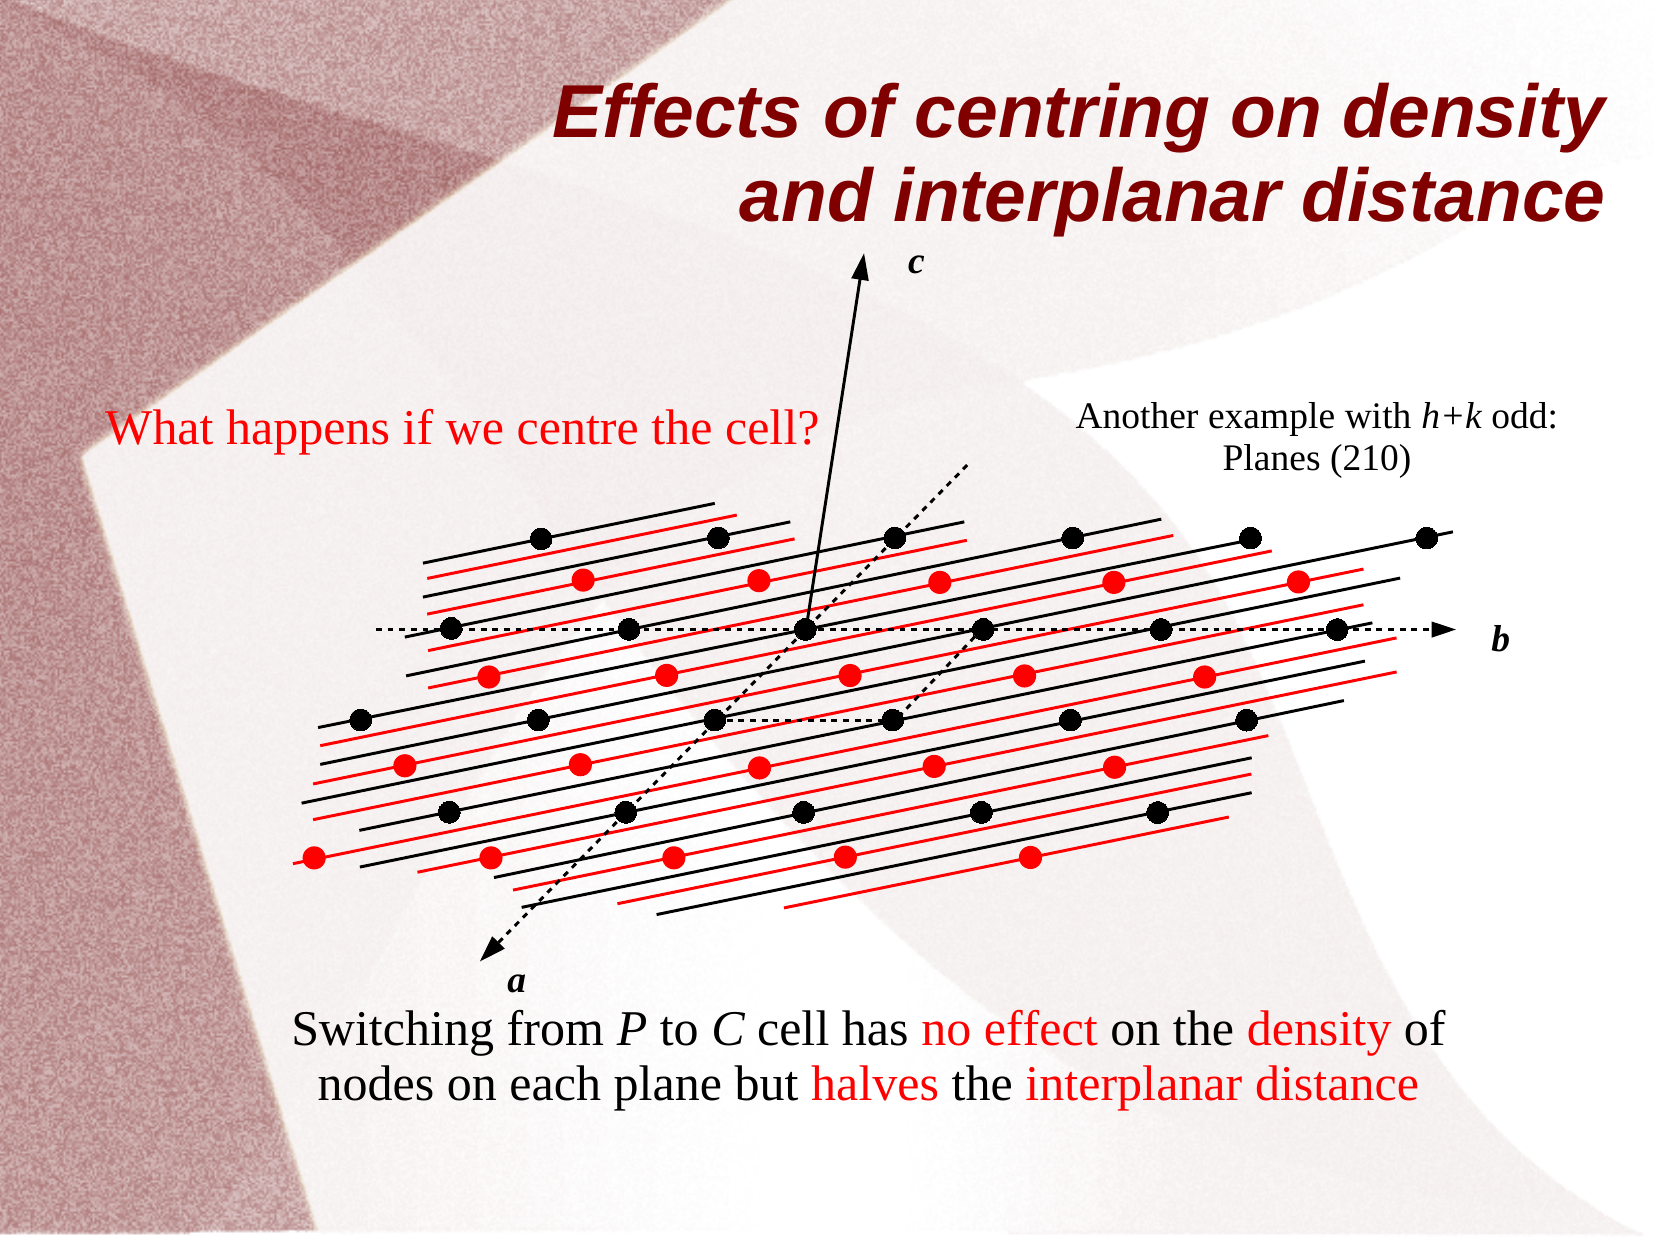

# Effects of centring on density and interplanar distance
c
b
a
Another example with h+k odd:
Planes (210)
What happens if we centre the cell?
Switching from P to C cell has no effect on the density of nodes on each plane but halves the interplanar distance